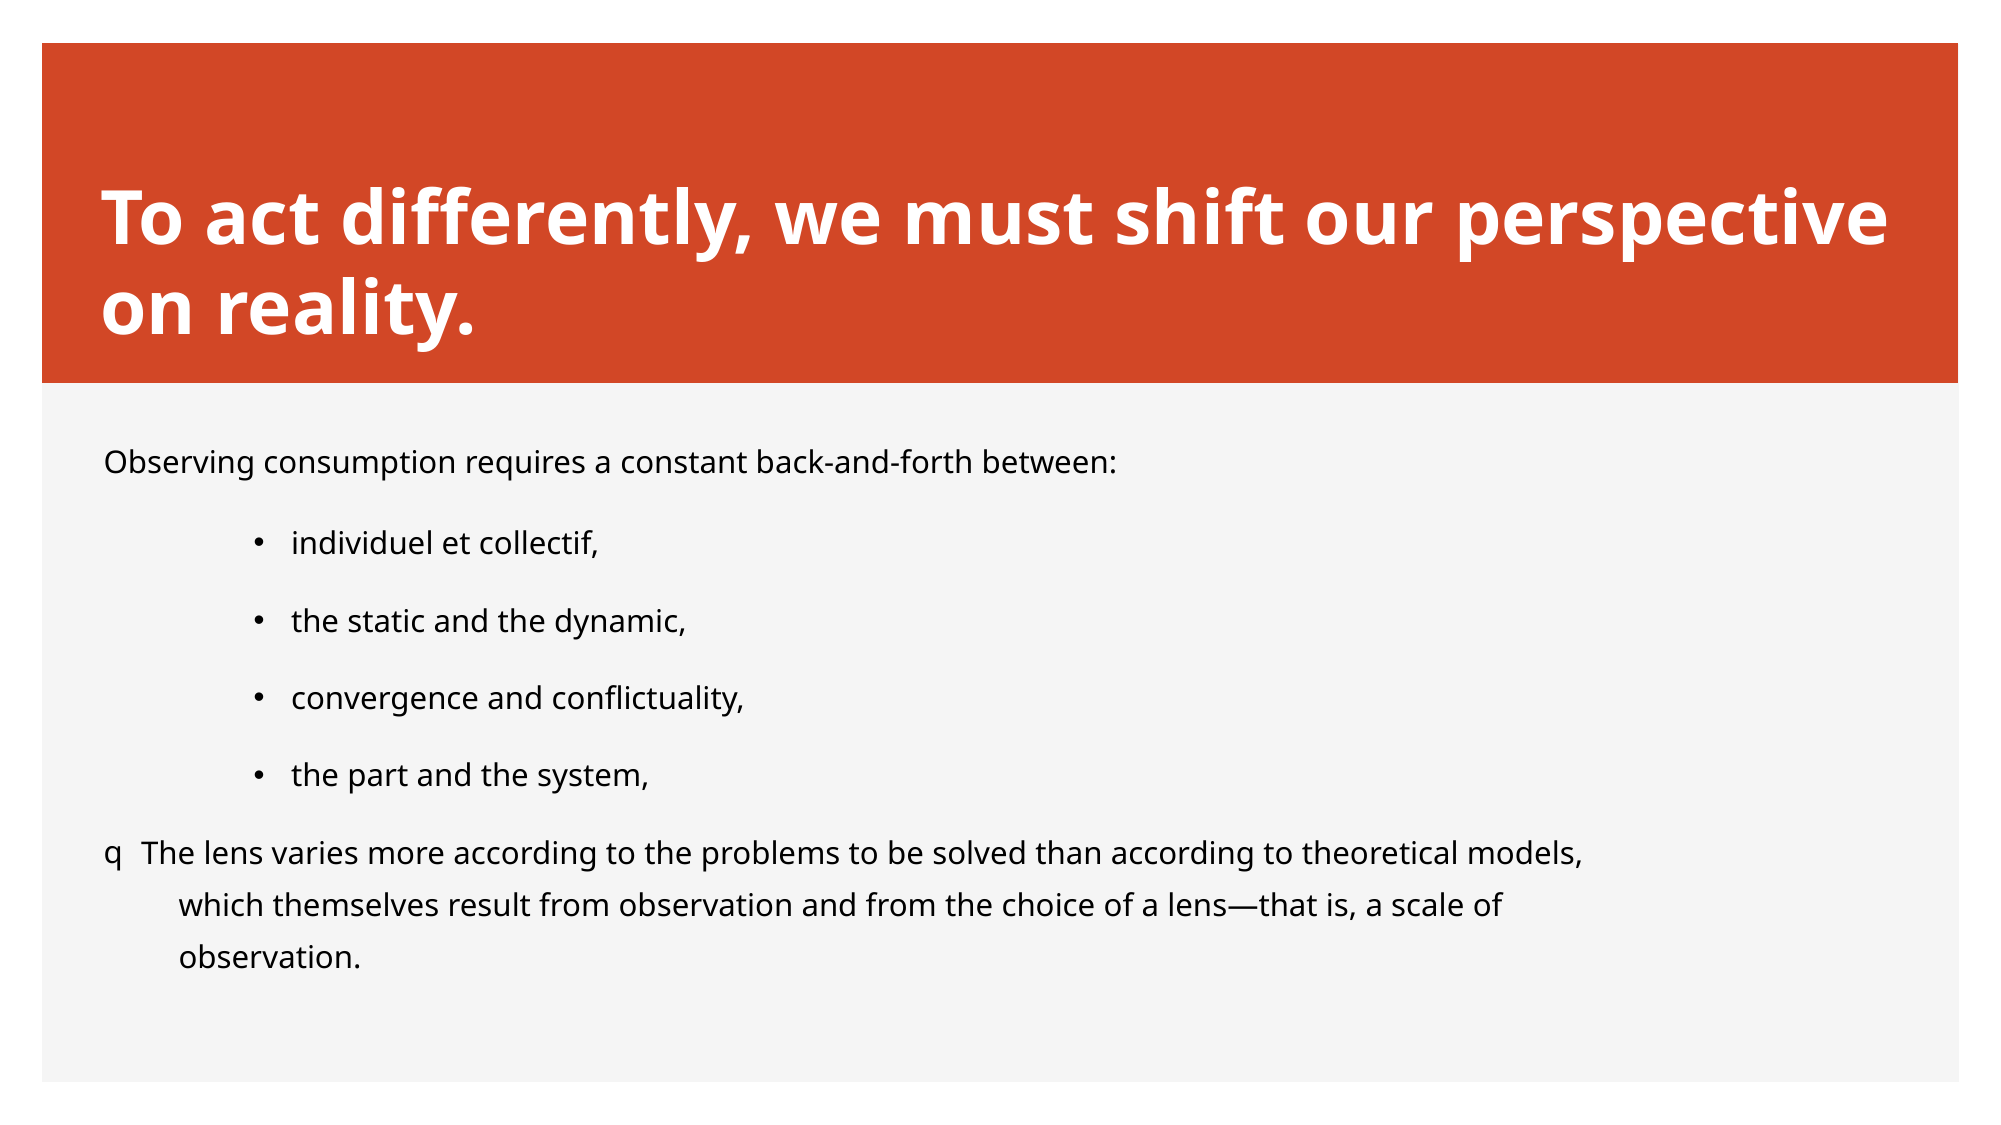

# To act differently, we must shift our perspective on reality.
Observing consumption requires a constant back-and-forth between:
individuel et collectif,
the static and the dynamic,
convergence and conflictuality,
the part and the system,
The lens varies more according to the problems to be solved than according to theoretical models, which themselves result from observation and from the choice of a lens—that is, a scale of observation.